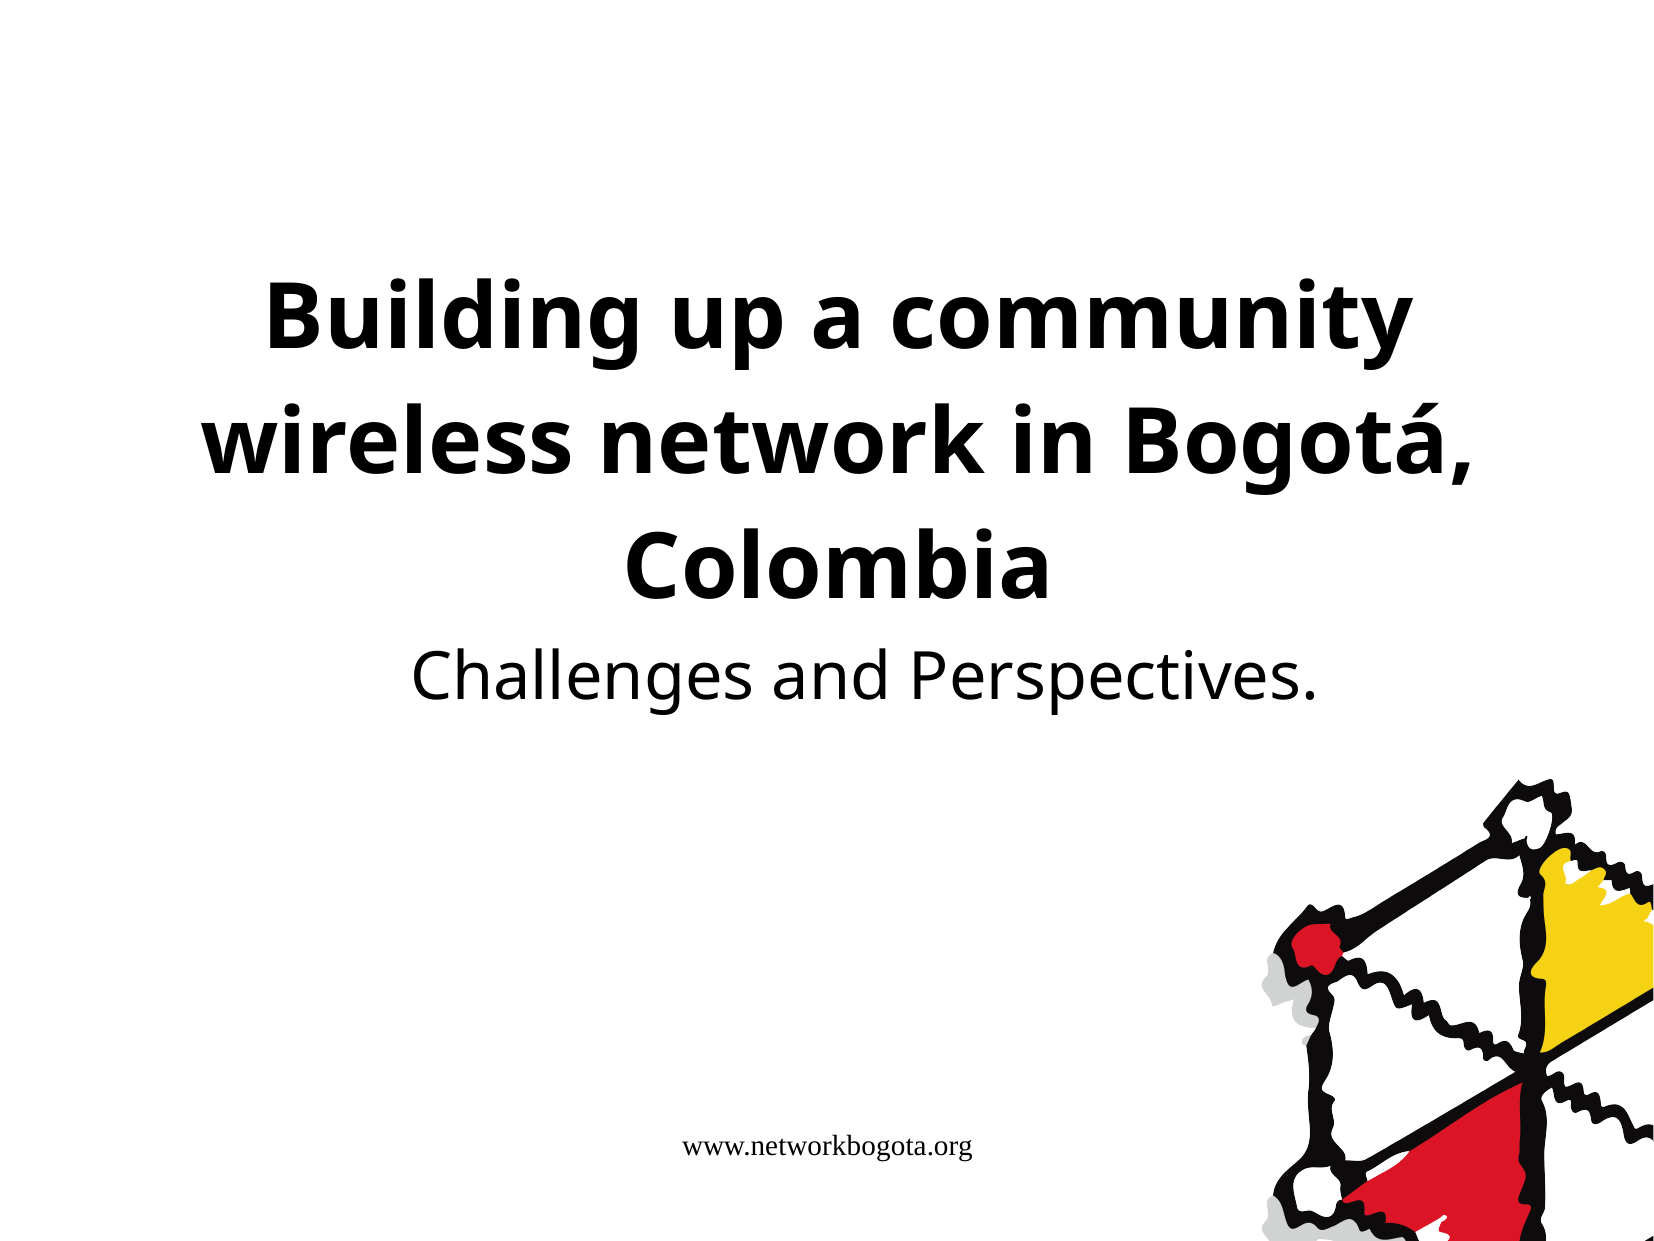

# Building up a community wireless network in Bogotá, Colombia
Challenges and Perspectives.
www.networkbogota.org